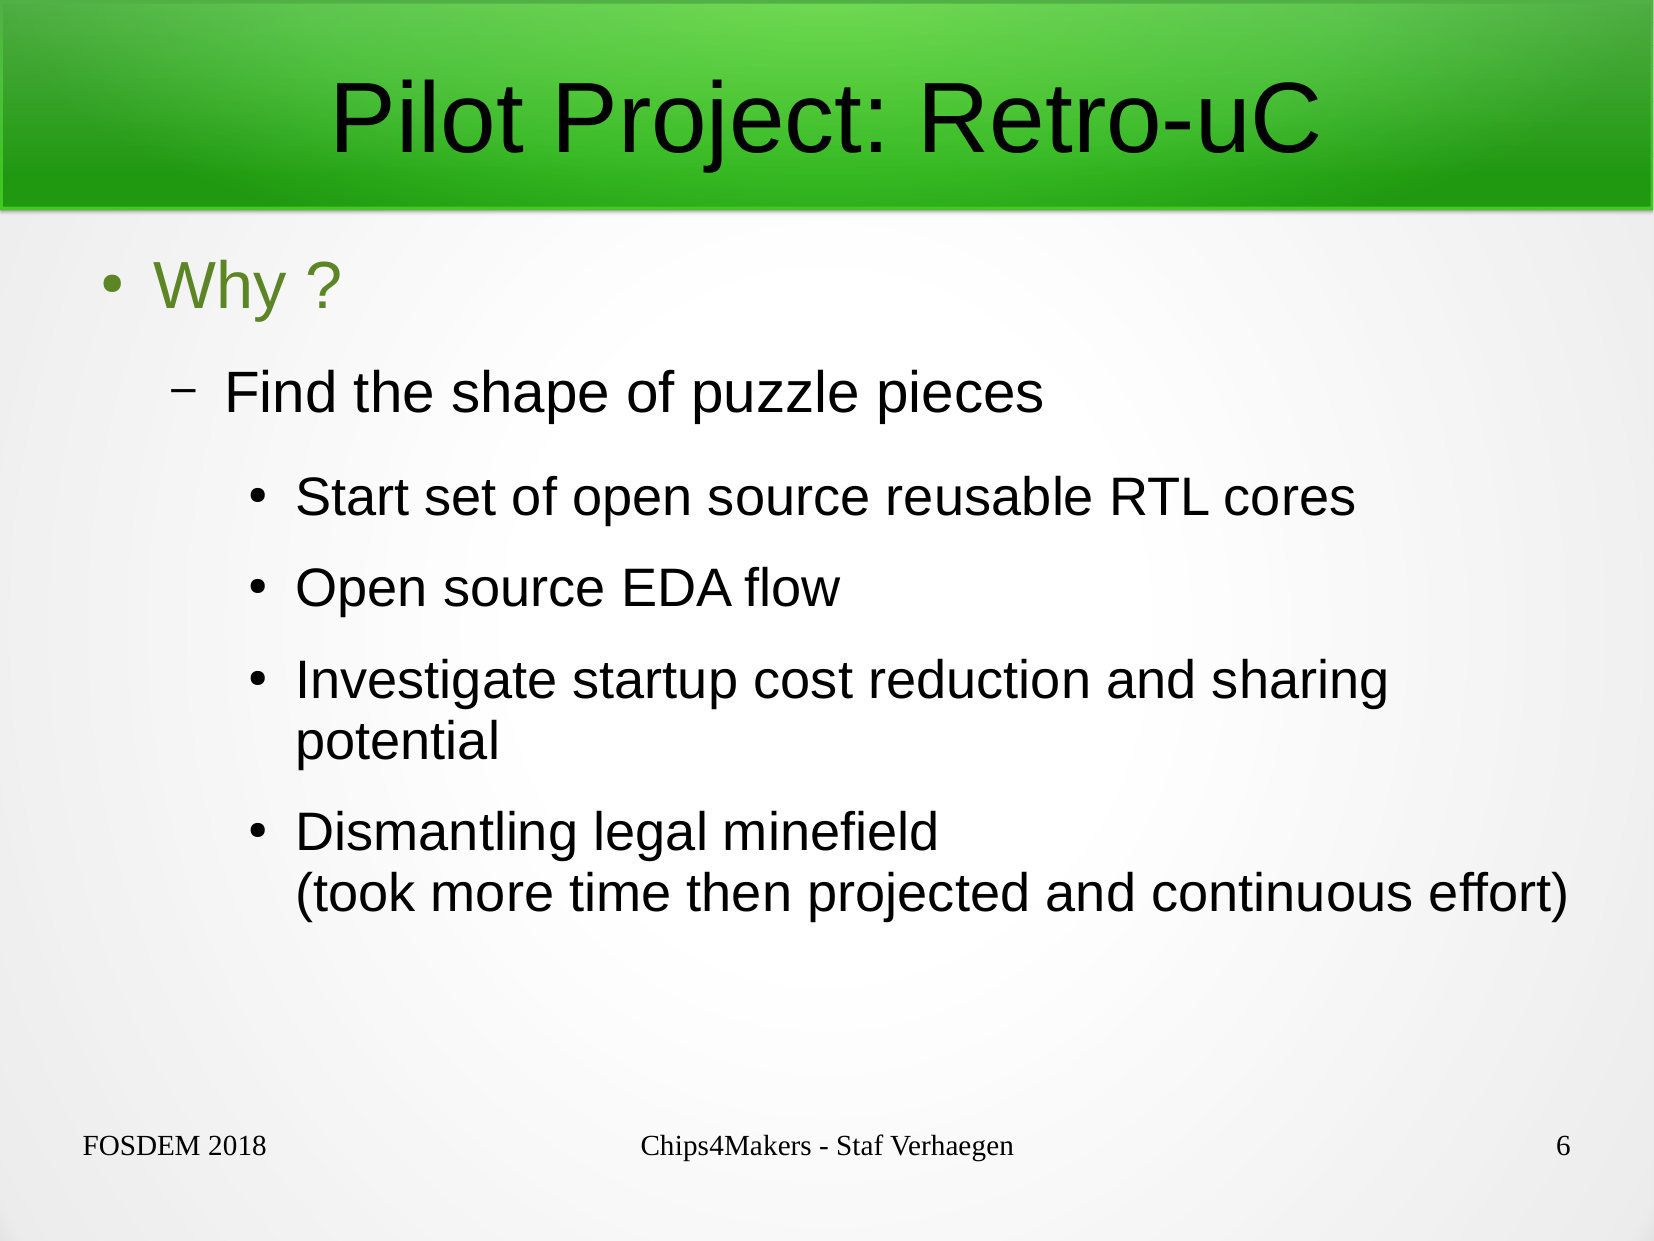

# Pilot Project: Retro-uC
Why ?
Find the shape of puzzle pieces
Start set of open source reusable RTL cores
Open source EDA flow
Investigate startup cost reduction and sharing potential
Dismantling legal minefield
(took more time then projected and continuous effort)
FOSDEM 2018
Chips4Makers - Staf Verhaegen
6